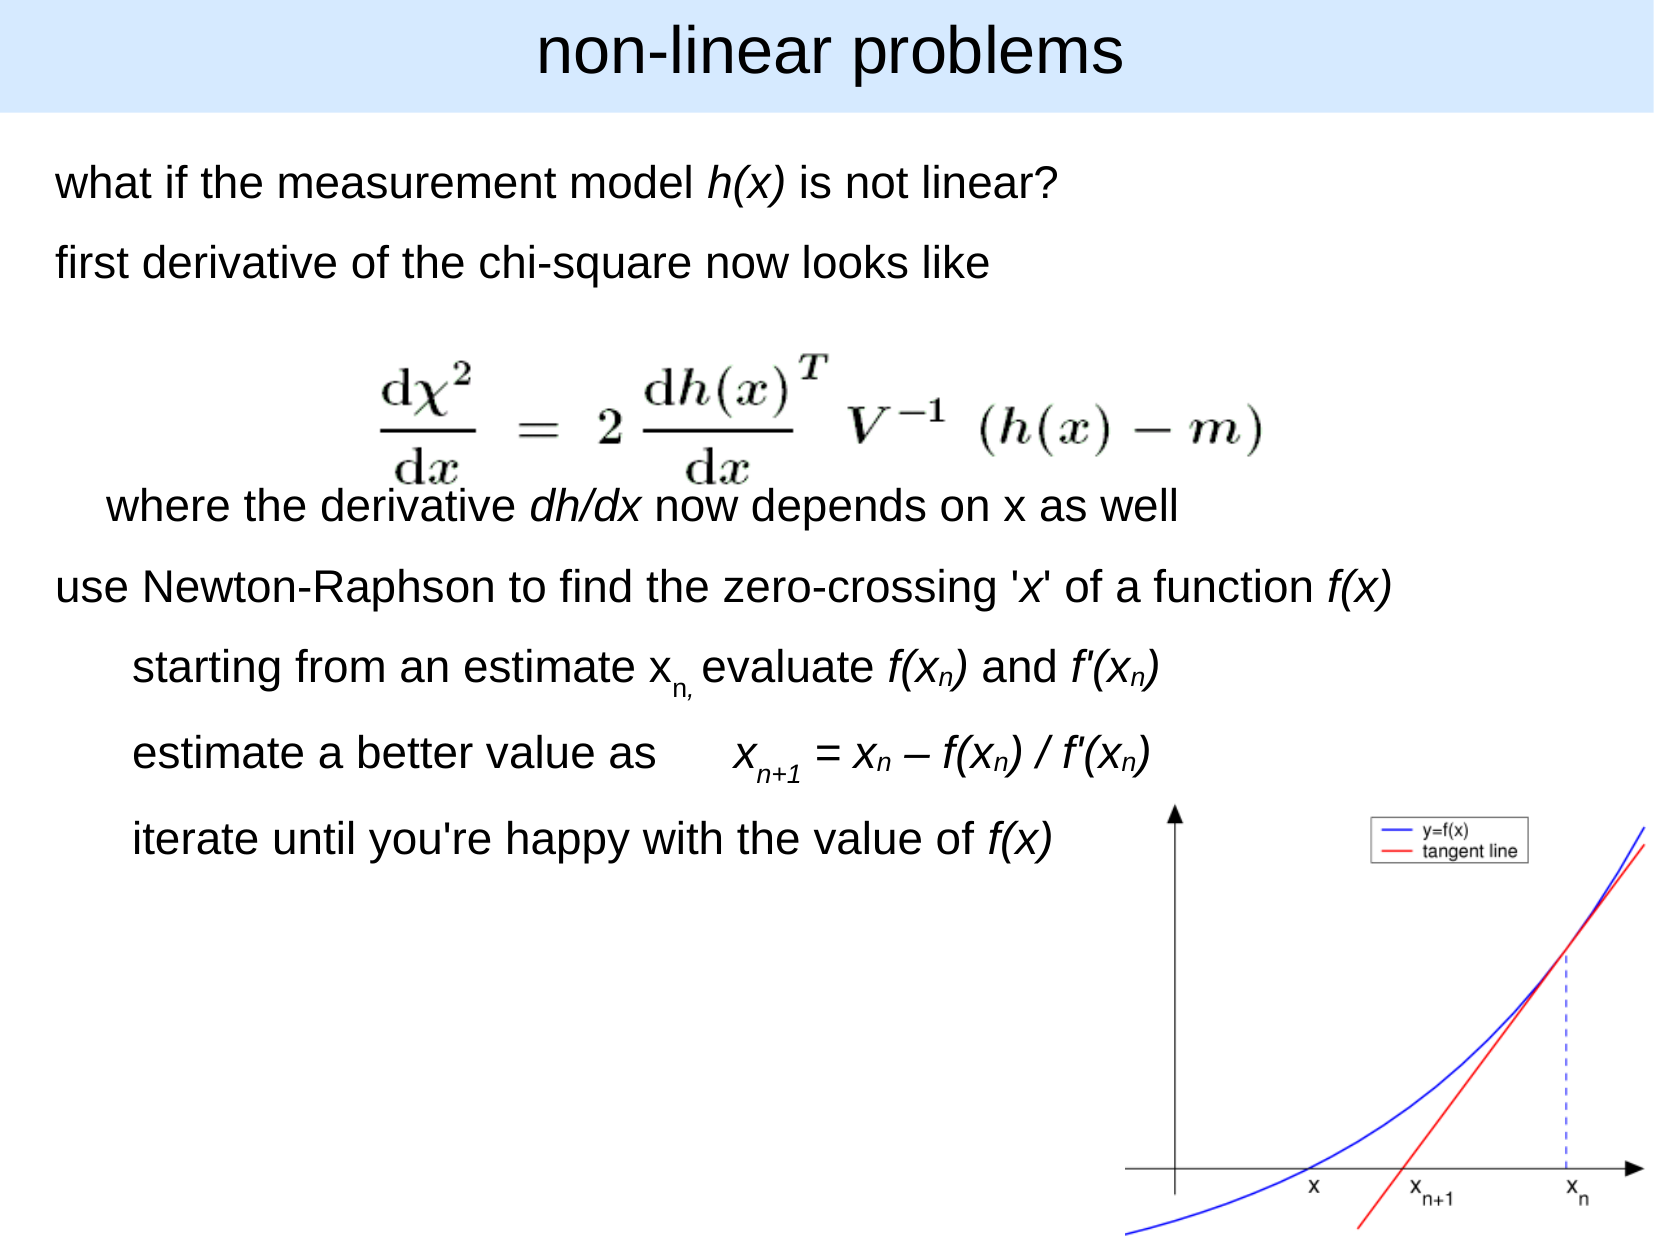

# non-linear problems
what if the measurement model h(x) is not linear?
first derivative of the chi-square now looks like
 where the derivative dh/dx now depends on x as well
use Newton-Raphson to find the zero-crossing 'x' of a function f(x)
starting from an estimate xn, evaluate f(xn) and f'(xn)
estimate a better value as xn+1 = xn – f(xn) / f'(xn)
iterate until you're happy with the value of f(x)